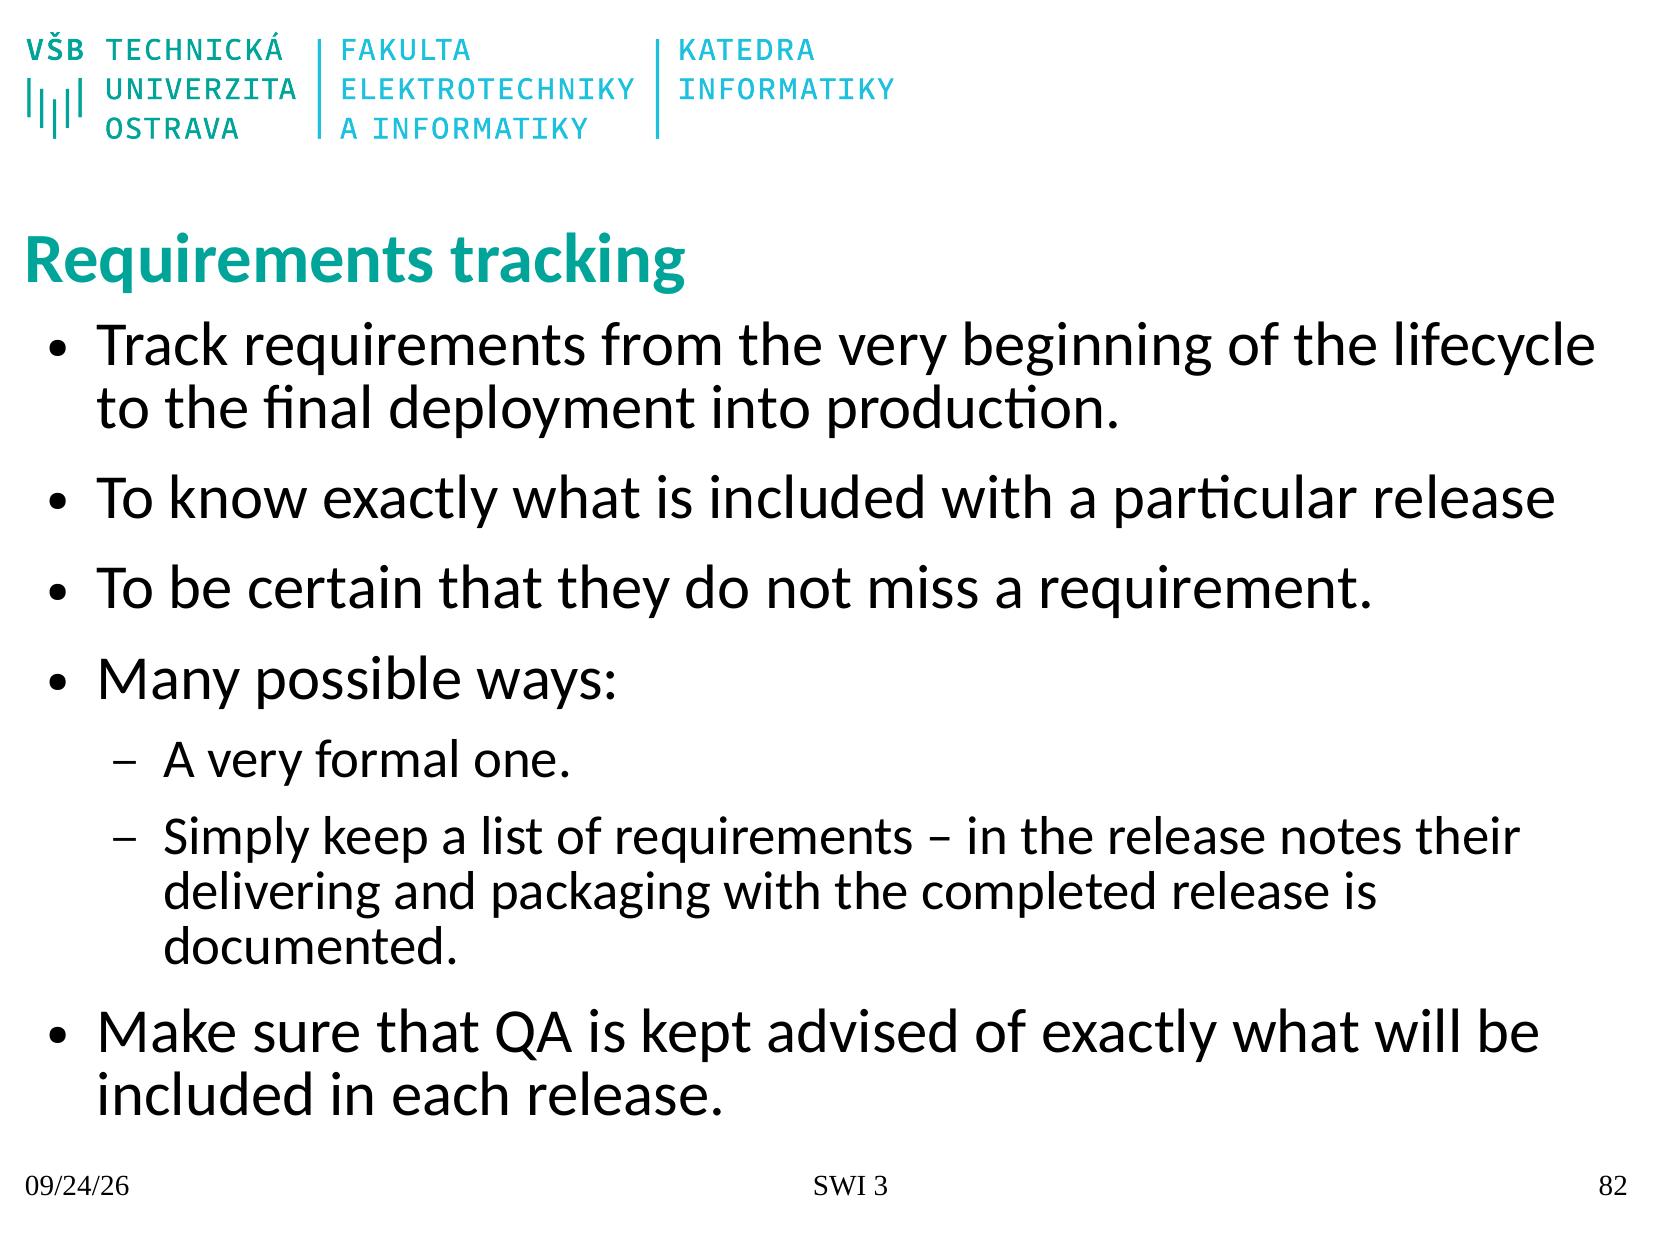

# Requirements tracking
Track requirements from the very beginning of the lifecycle to the final deployment into production.
To know exactly what is included with a particular release
To be certain that they do not miss a requirement.
Many possible ways:
A very formal one.
Simply keep a list of requirements – in the release notes their delivering and packaging with the completed release is documented.
Make sure that QA is kept advised of exactly what will be included in each release.
SWI 3
82